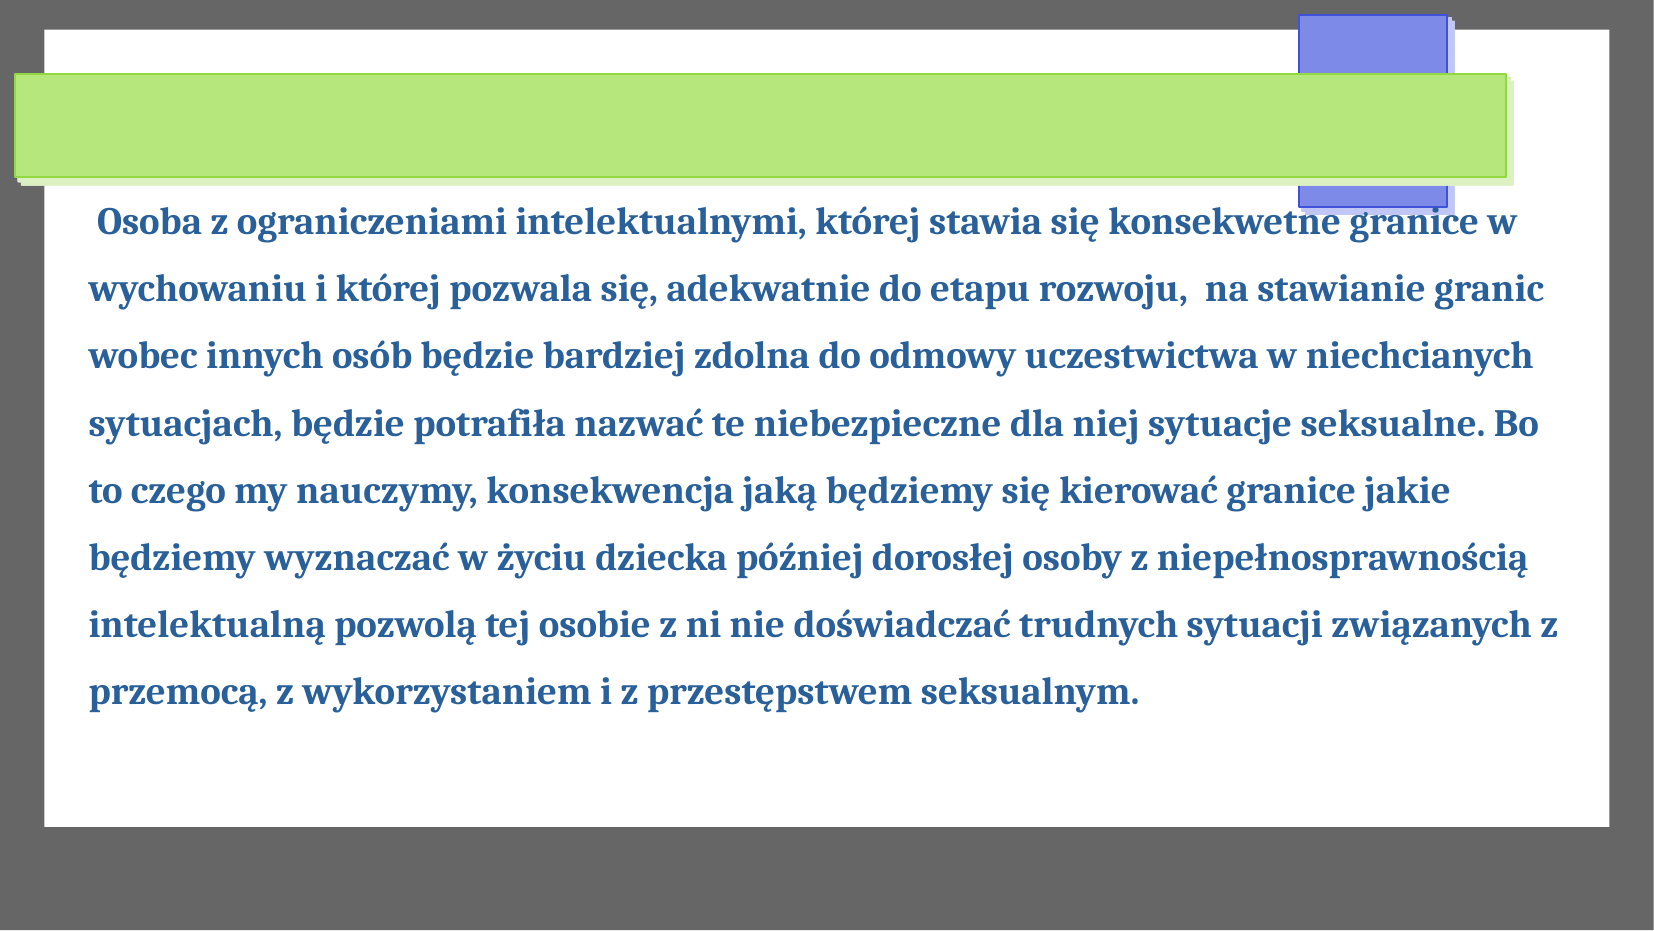

# Osoba z ograniczeniami intelektualnymi, której stawia się konsekwetne granice w wychowaniu i której pozwala się, adekwatnie do etapu rozwoju, na stawianie granic wobec innych osób będzie bardziej zdolna do odmowy uczestwictwa w niechcianych sytuacjach, będzie potrafiła nazwać te niebezpieczne dla niej sytuacje seksualne. Bo to czego my nauczymy, konsekwencja jaką będziemy się kierować granice jakie będziemy wyznaczać w życiu dziecka później dorosłej osoby z niepełnosprawnością intelektualną pozwolą tej osobie z ni nie doświadczać trudnych sytuacji związanych z przemocą, z wykorzystaniem i z przestępstwem seksualnym.